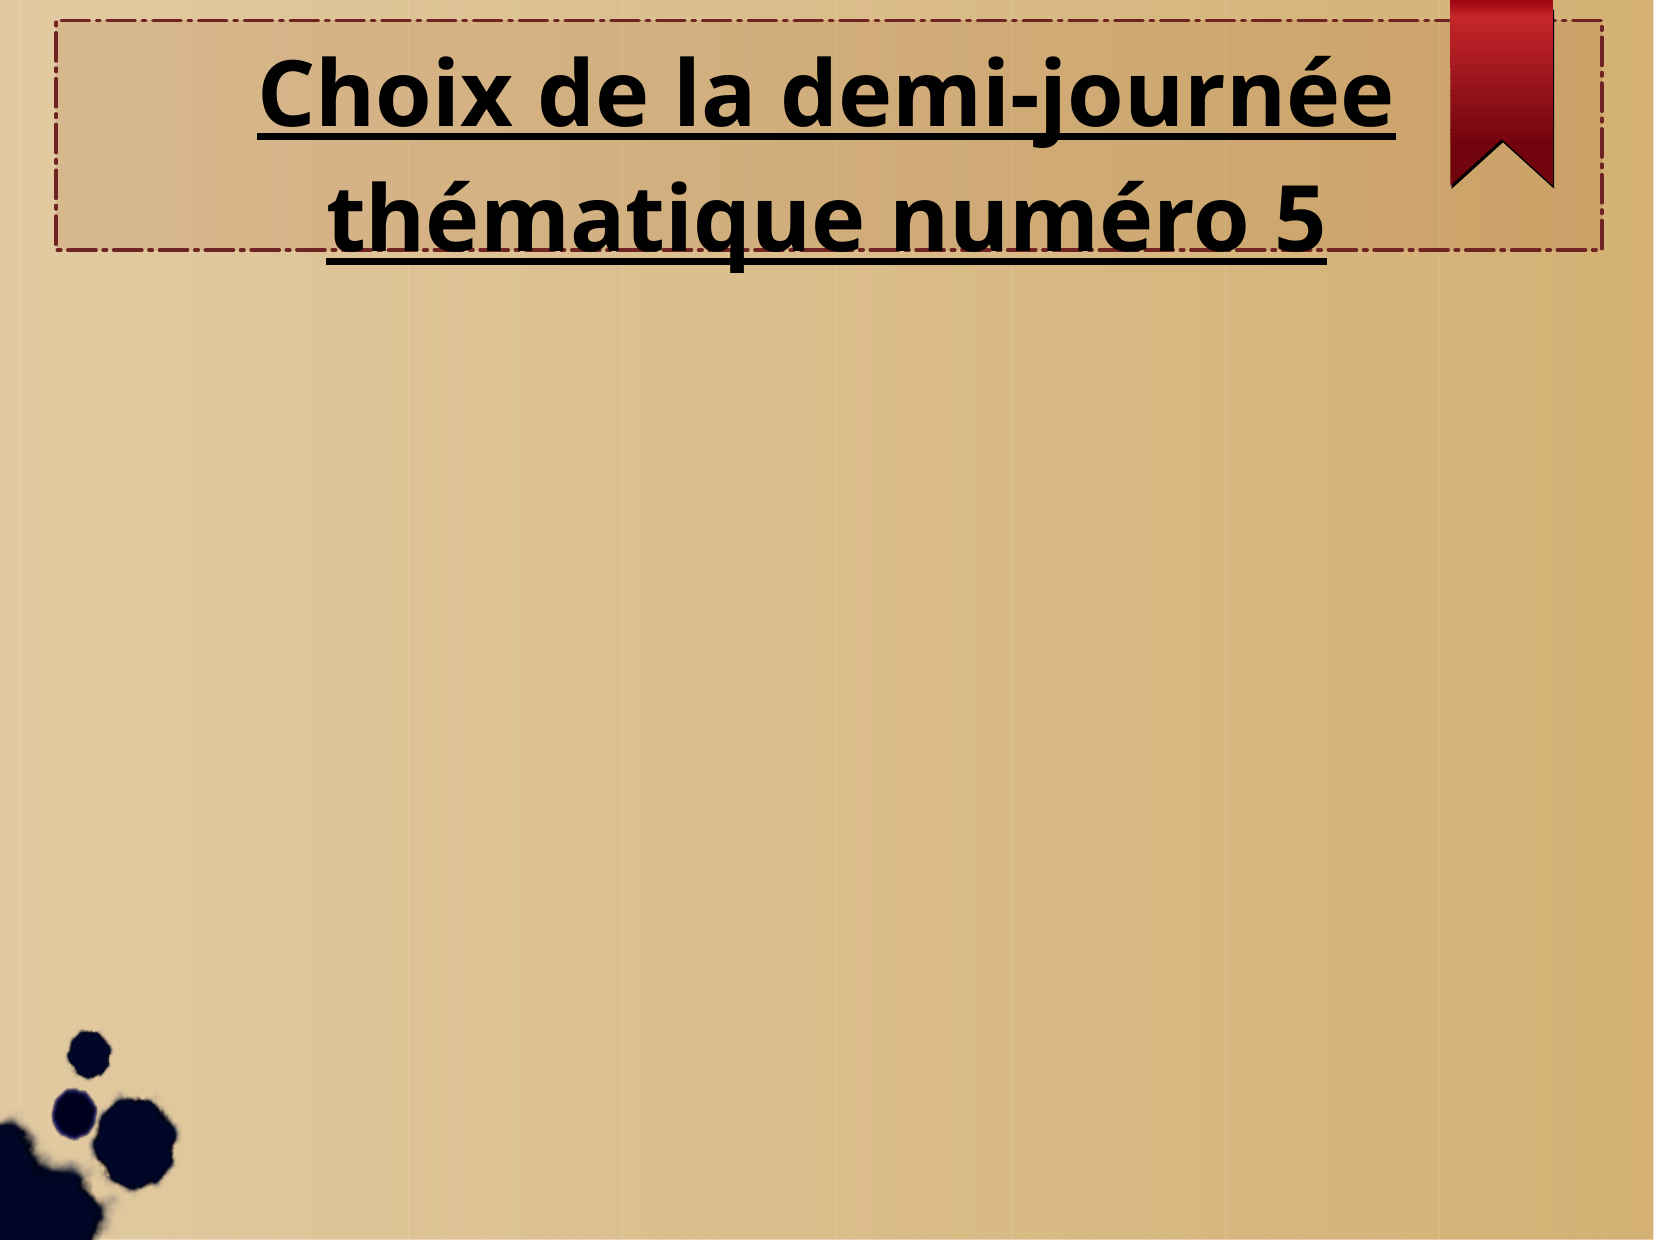

# Choix de la demi-journée thématique numéro 5